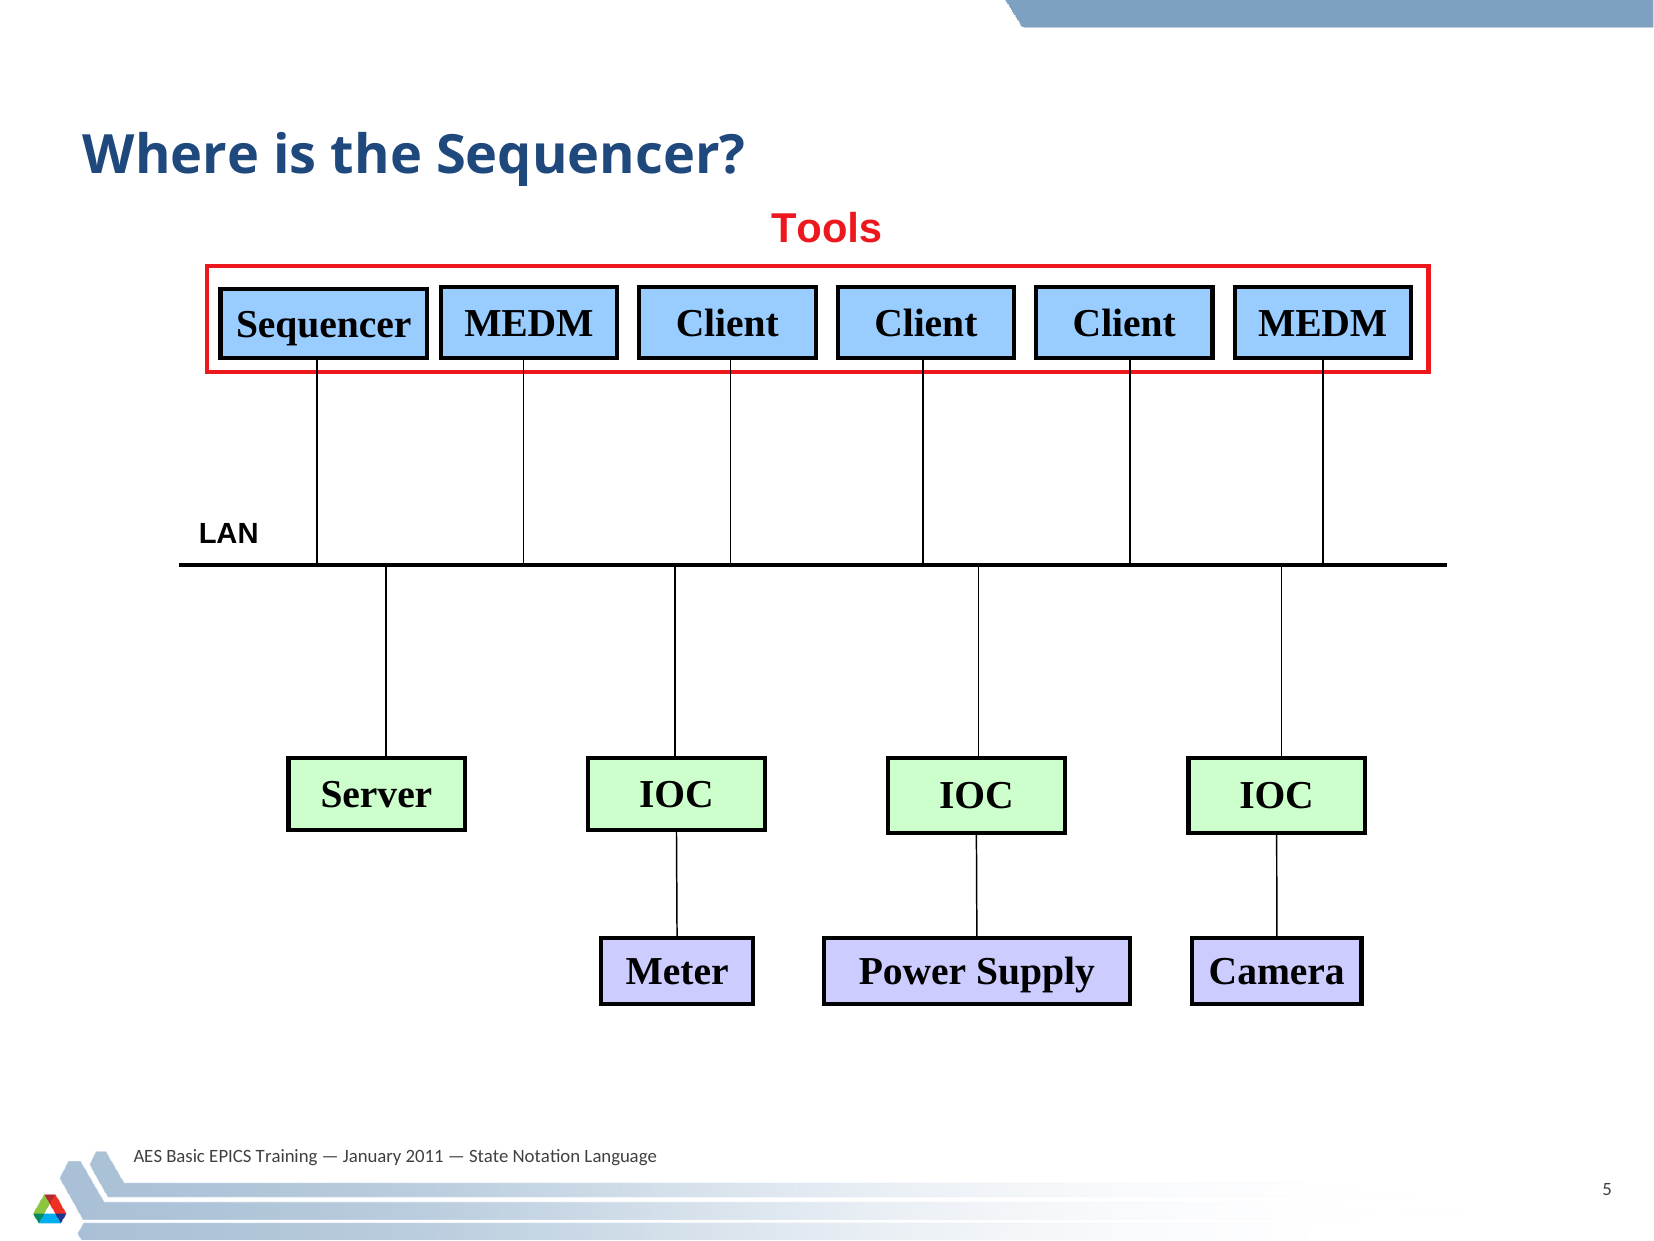

# Where is the Sequencer?
Tools
MEDM
Client
Client
Client
MEDM
Sequencer
LAN
Server
IOC
IOC
IOC
Meter
Power Supply
Camera
AES Basic EPICS Training — January 2011 — State Notation Language
5